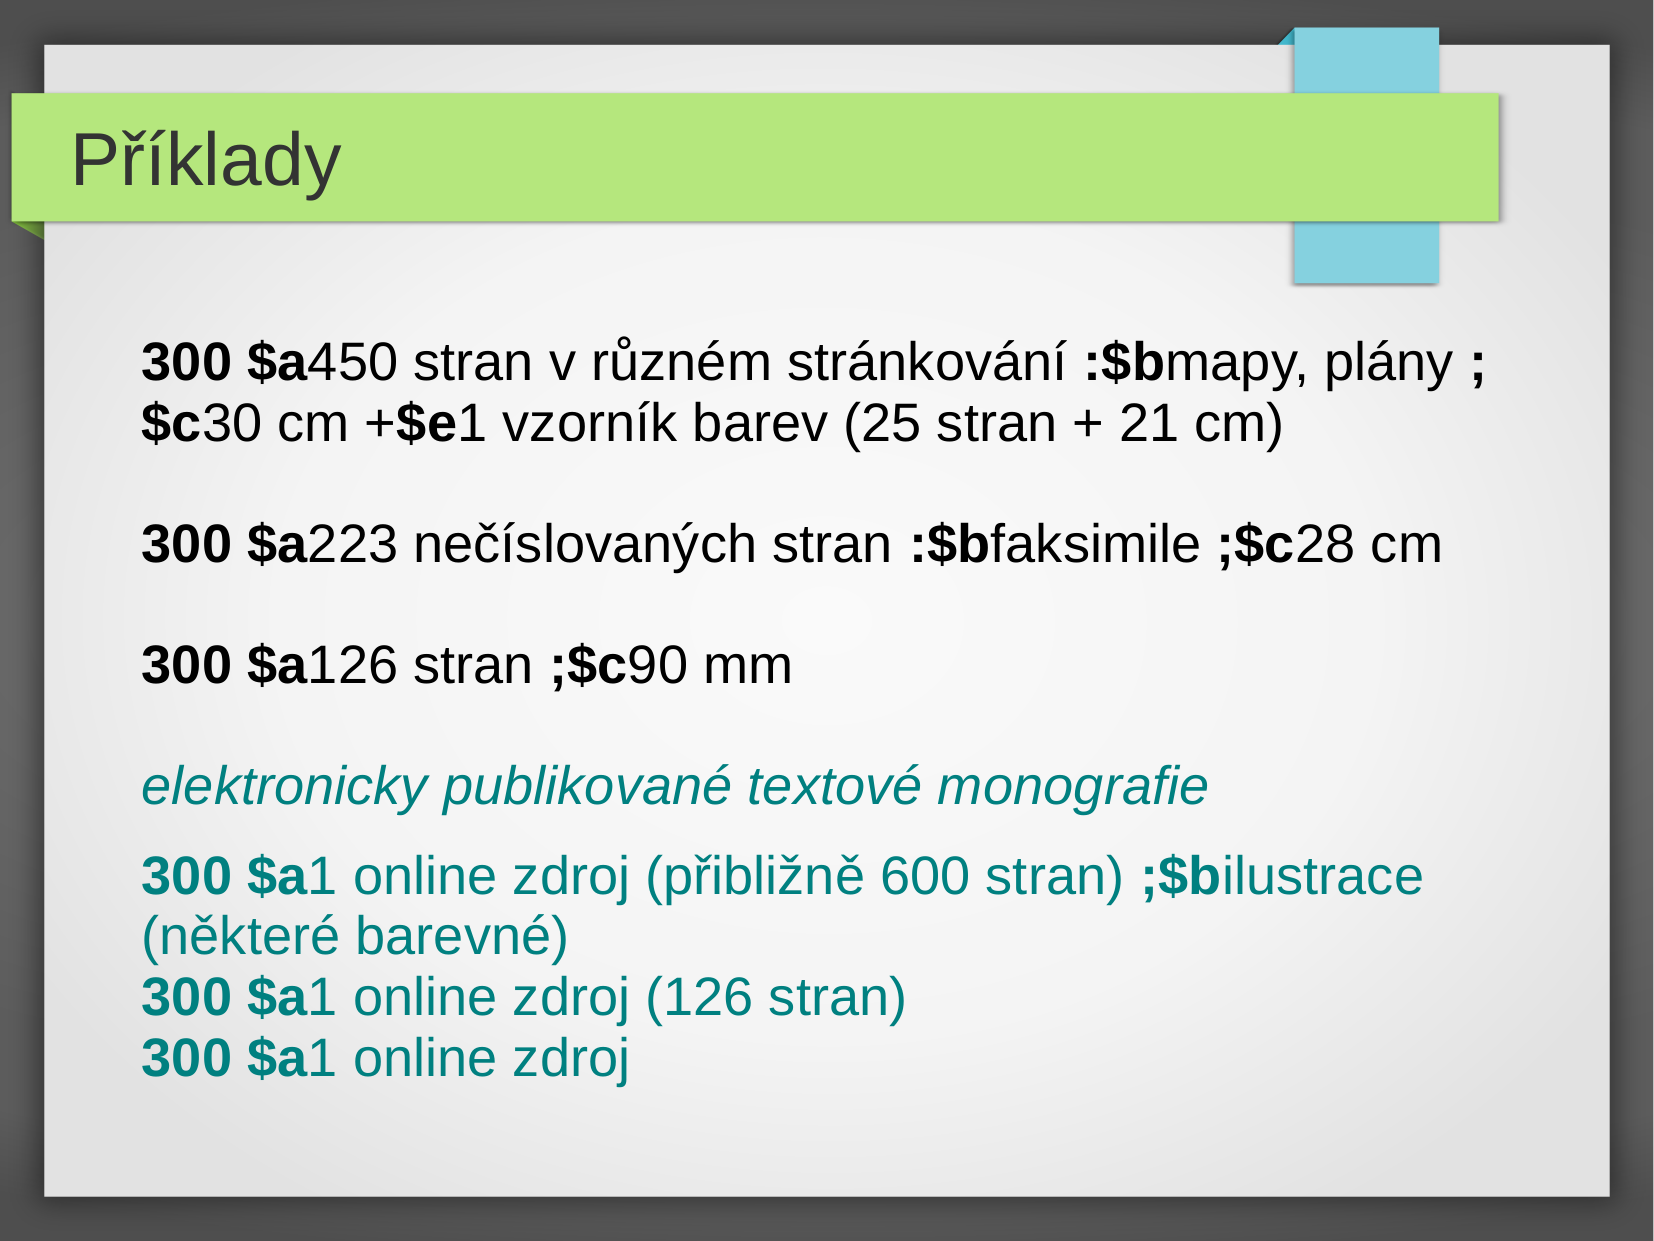

# Příklady
300 $a450 stran v různém stránkování :$bmapy, plány ;$c30 cm +$e1 vzorník barev (25 stran + 21 cm)
300 $a223 nečíslovaných stran :$bfaksimile ;$c28 cm
300 $a126 stran ;$c90 mm
elektronicky publikované textové monografie
300 $a1 online zdroj (přibližně 600 stran) ;$bilustrace (některé barevné)
300 $a1 online zdroj (126 stran)
300 $a1 online zdroj